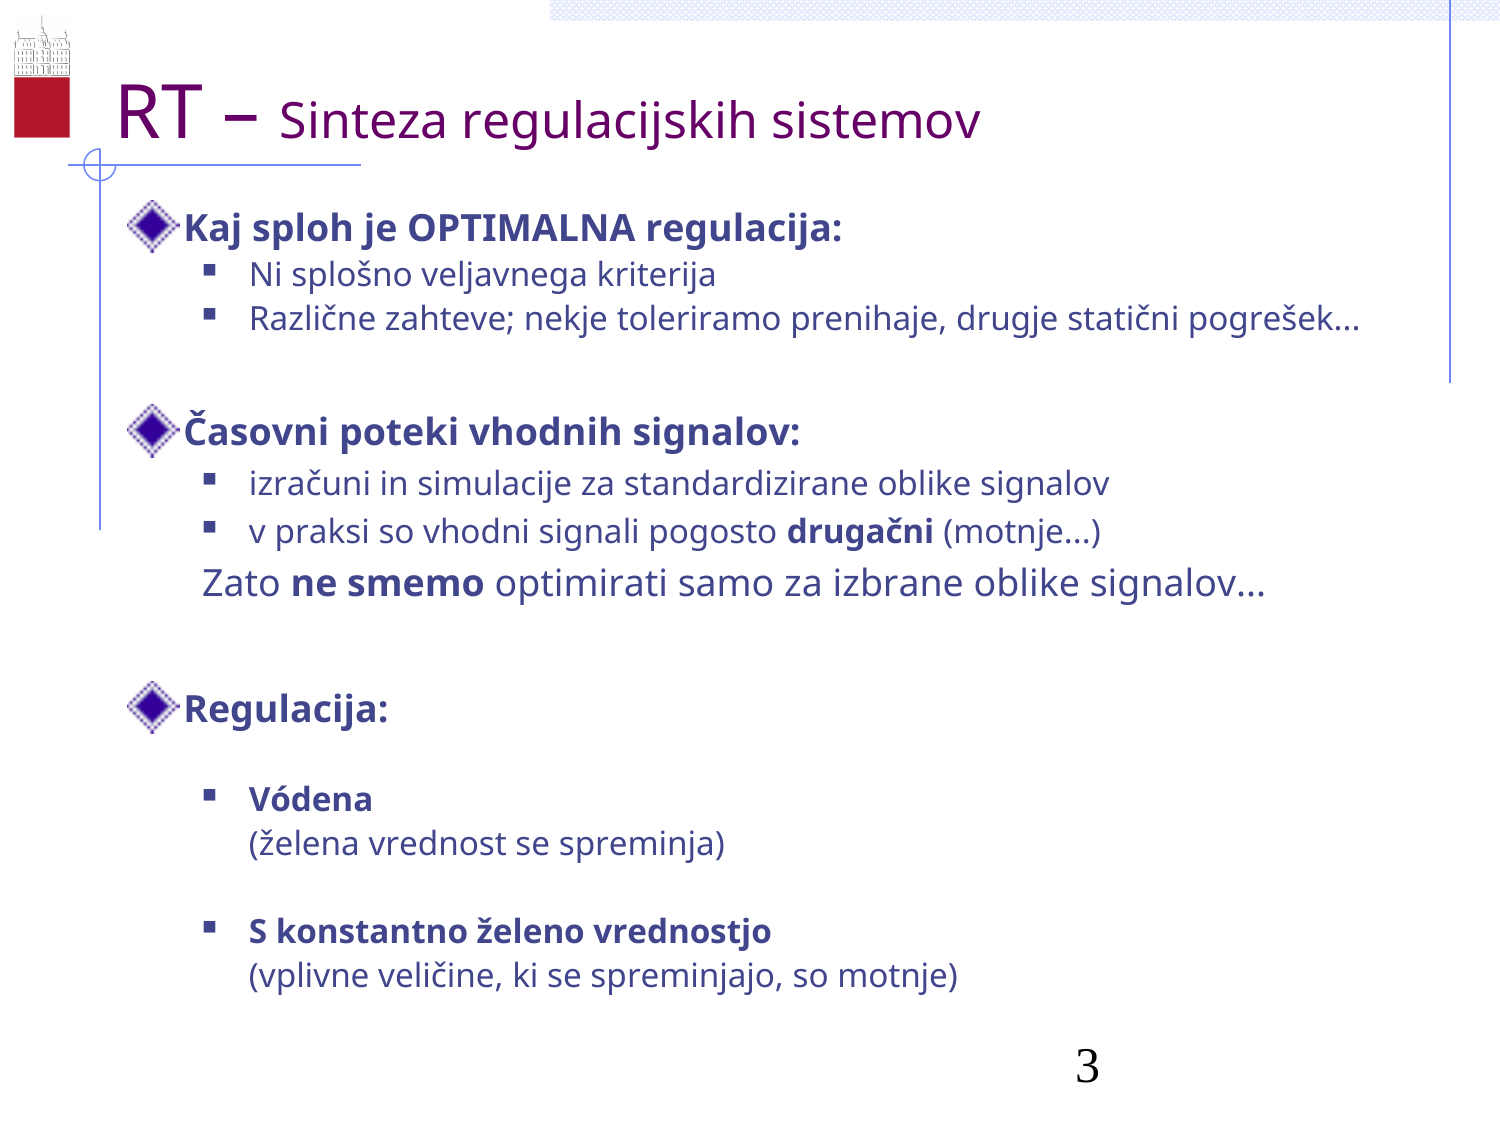

RT – Sinteza regulacijskih sistemov
# Kaj sploh je OPTIMALNA regulacija:
Ni splošno veljavnega kriterija
Različne zahteve; nekje toleriramo prenihaje, drugje statični pogrešek...
Časovni poteki vhodnih signalov:
izračuni in simulacije za standardizirane oblike signalov
v praksi so vhodni signali pogosto drugačni (motnje...)
Zato ne smemo optimirati samo za izbrane oblike signalov...
Regulacija:
Vódena
	(želena vrednost se spreminja)
S konstantno želeno vrednostjo
	(vplivne veličine, ki se spreminjajo, so motnje)
3